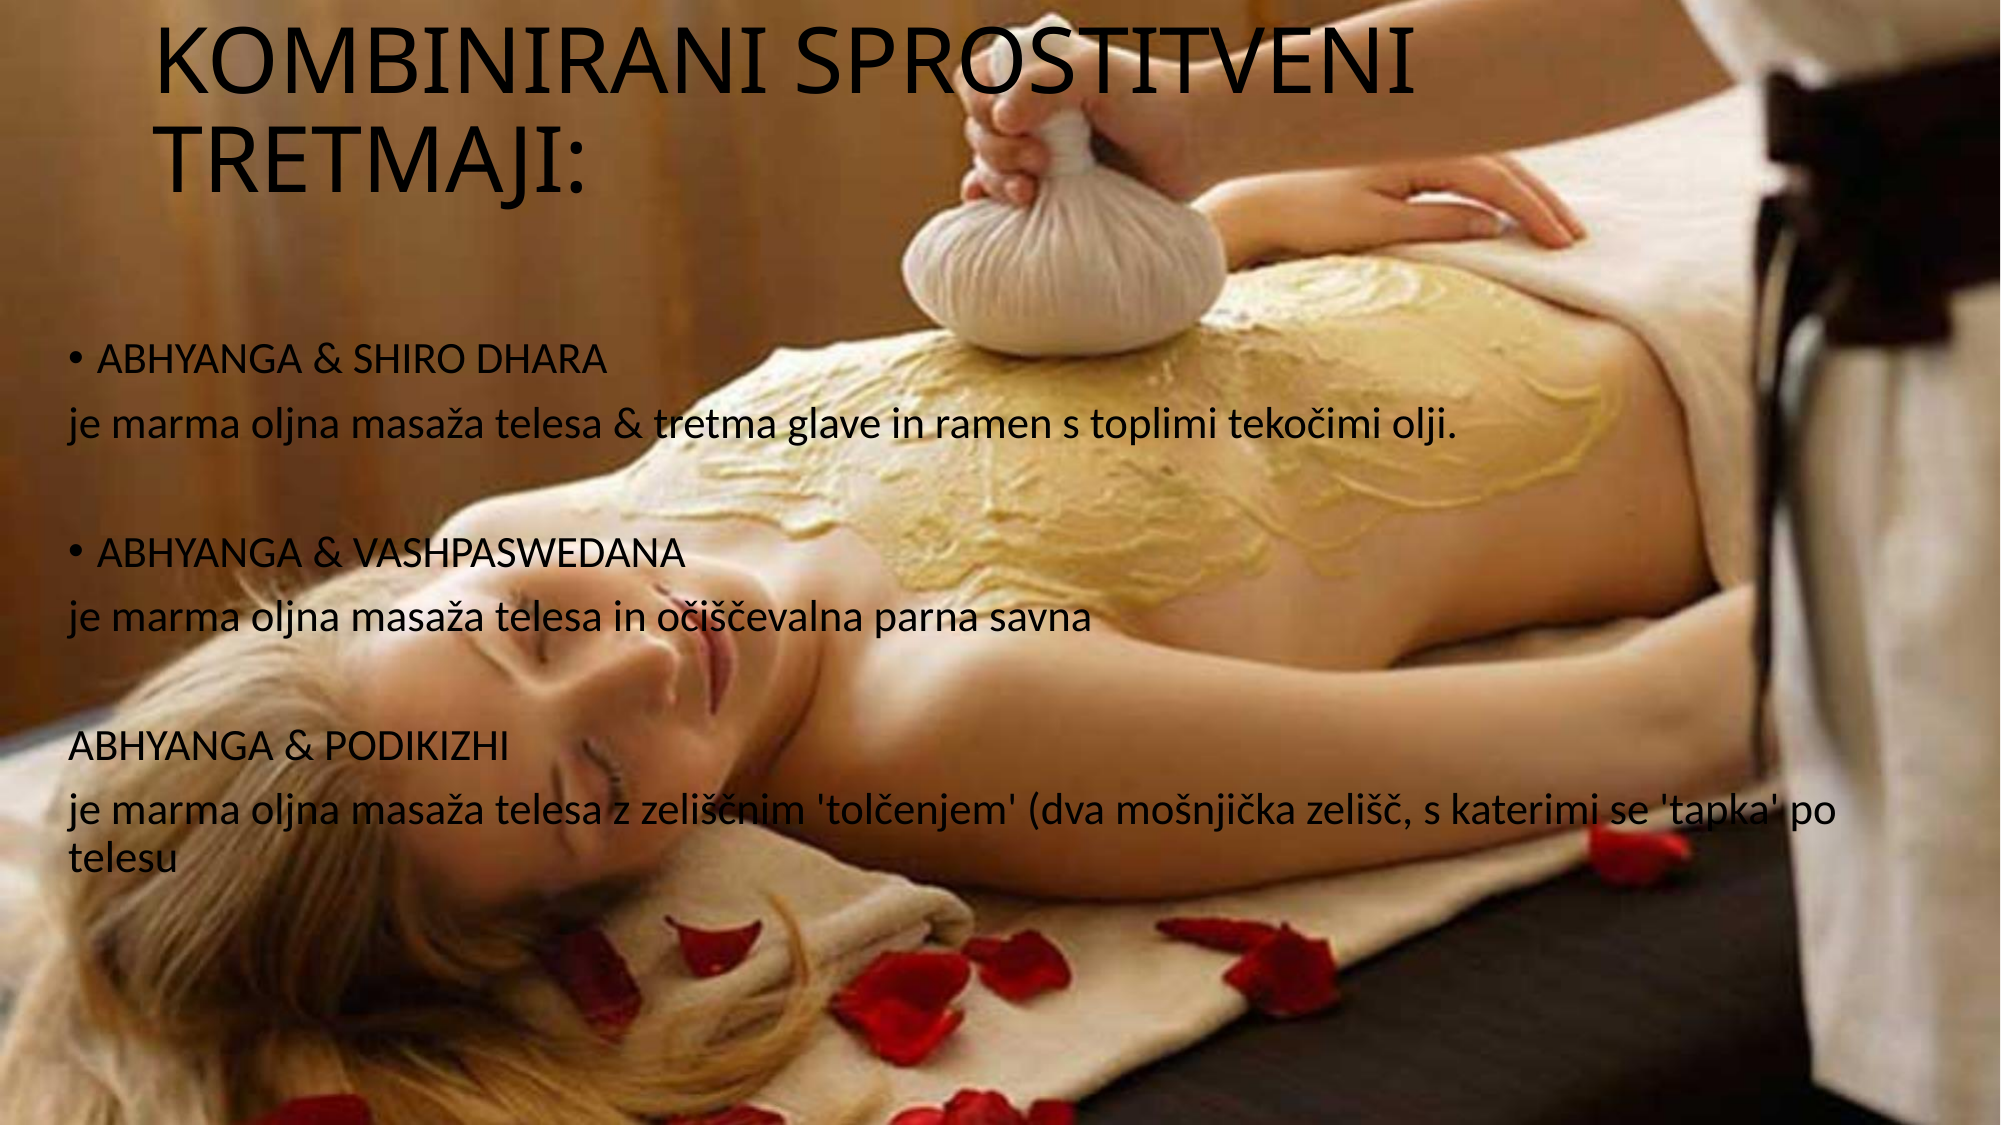

# KOMBINIRANI SPROSTITVENI TRETMAJI:
ABHYANGA & SHIRO DHARA
je marma oljna masaža telesa & tretma glave in ramen s toplimi tekočimi olji.
ABHYANGA & VASHPASWEDANA
je marma oljna masaža telesa in očiščevalna parna savna
ABHYANGA & PODIKIZHI
je marma oljna masaža telesa z zeliščnim 'tolčenjem' (dva mošnjička zelišč, s katerimi se 'tapka' po telesu